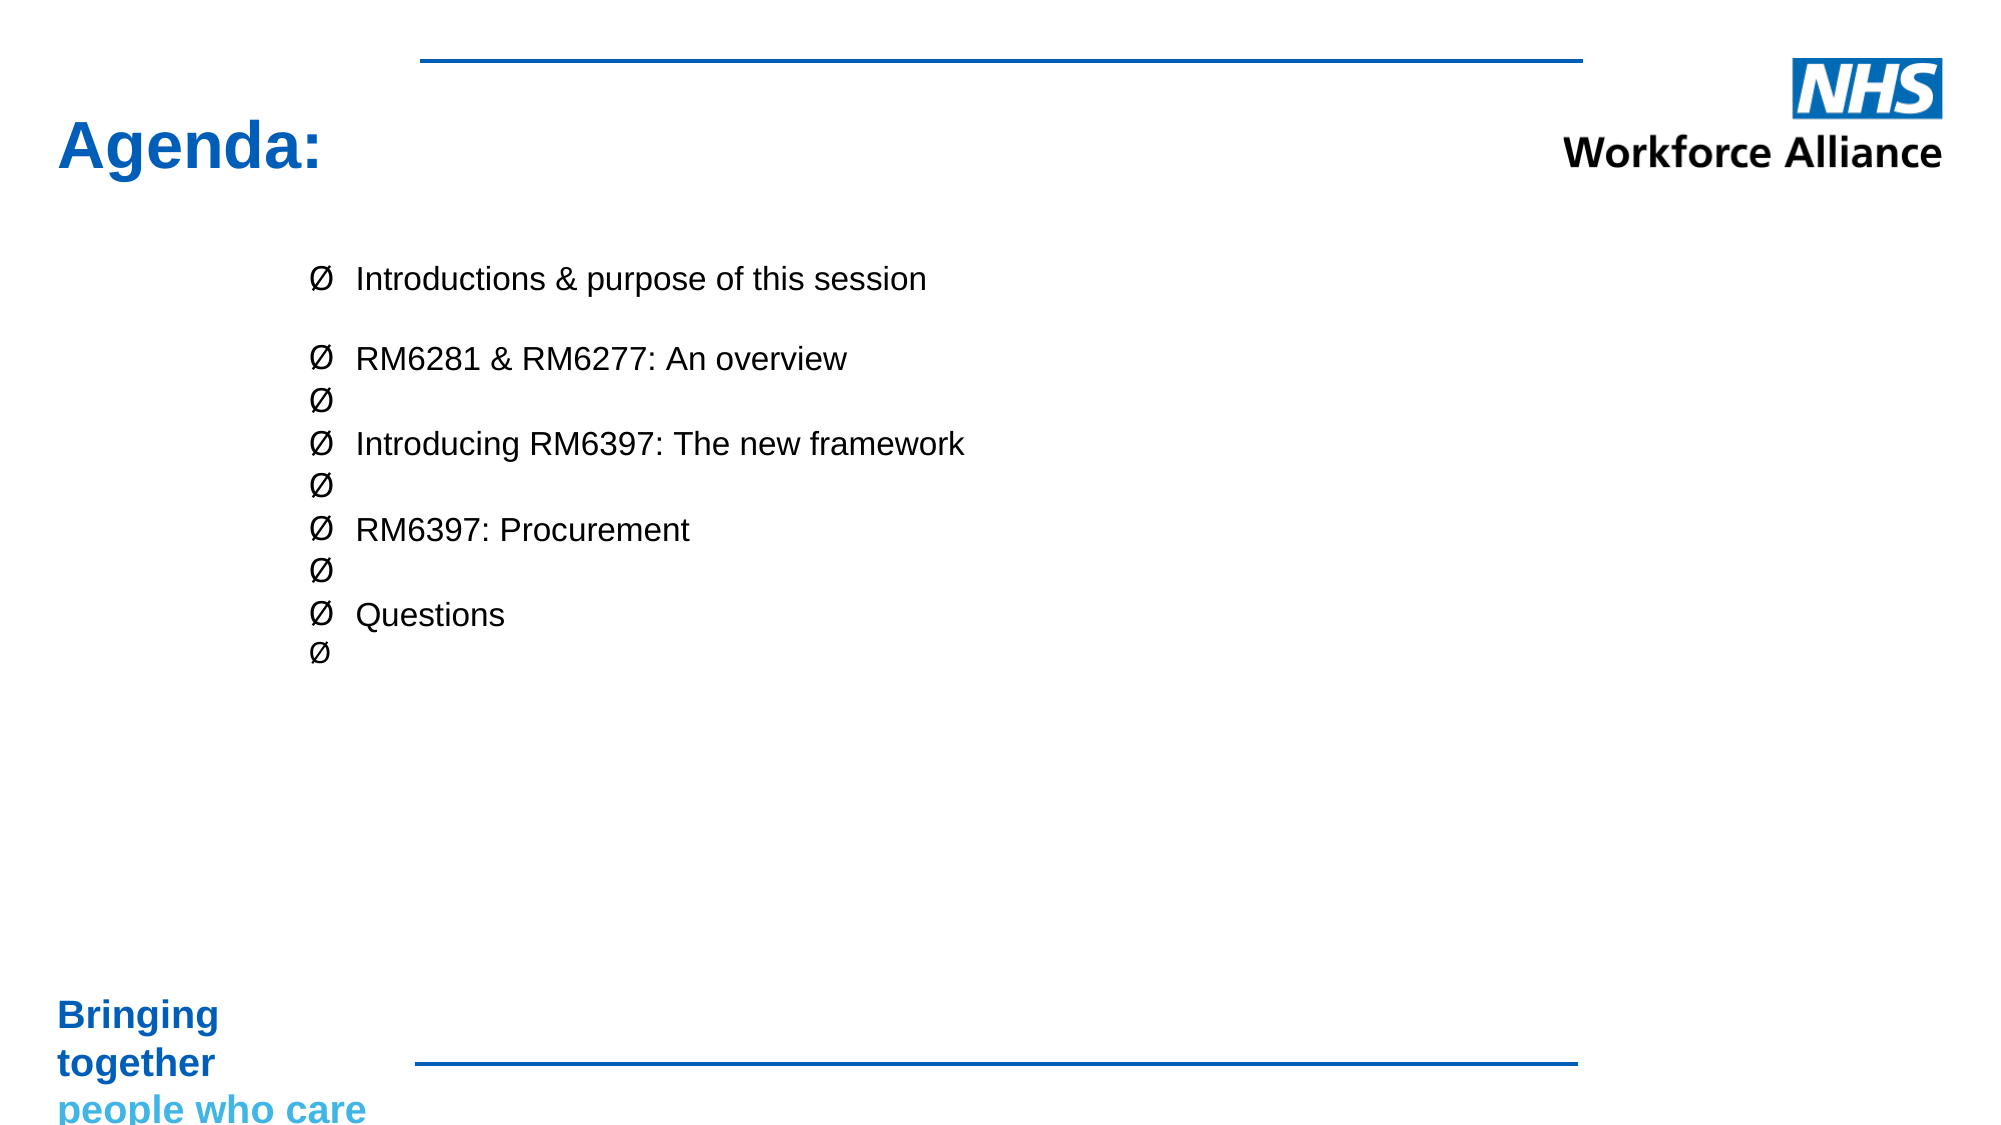

# Agenda:
Introductions & purpose of this session
RM6281 & RM6277: An overview
Introducing RM6397: The new framework
RM6397: Procurement
Questions
Bringing together
people who care